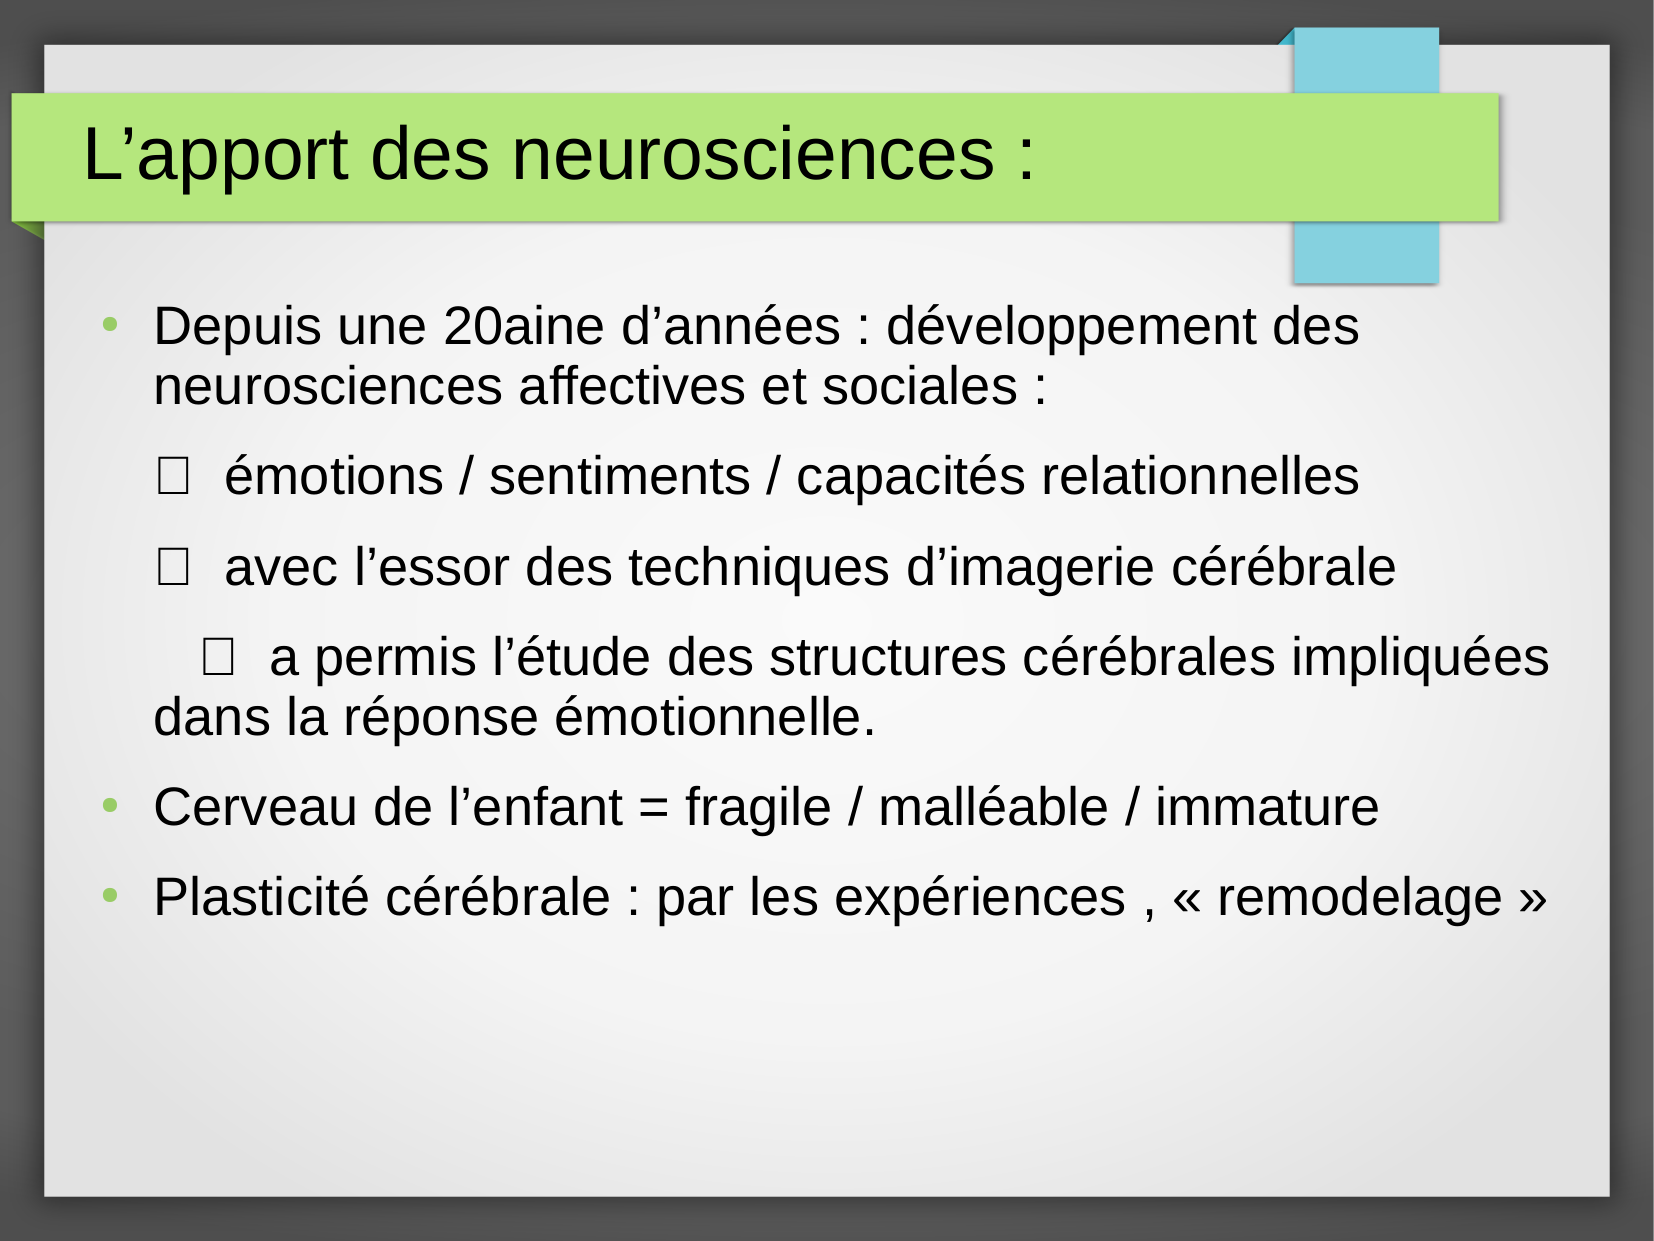

# L’apport des neurosciences :
Depuis une 20aine d’années : développement des neurosciences affectives et sociales :
 émotions / sentiments / capacités relationnelles
 avec l’essor des techniques d’imagerie cérébrale
  a permis l’étude des structures cérébrales impliquées dans la réponse émotionnelle.
Cerveau de l’enfant = fragile / malléable / immature
Plasticité cérébrale : par les expériences , « remodelage »